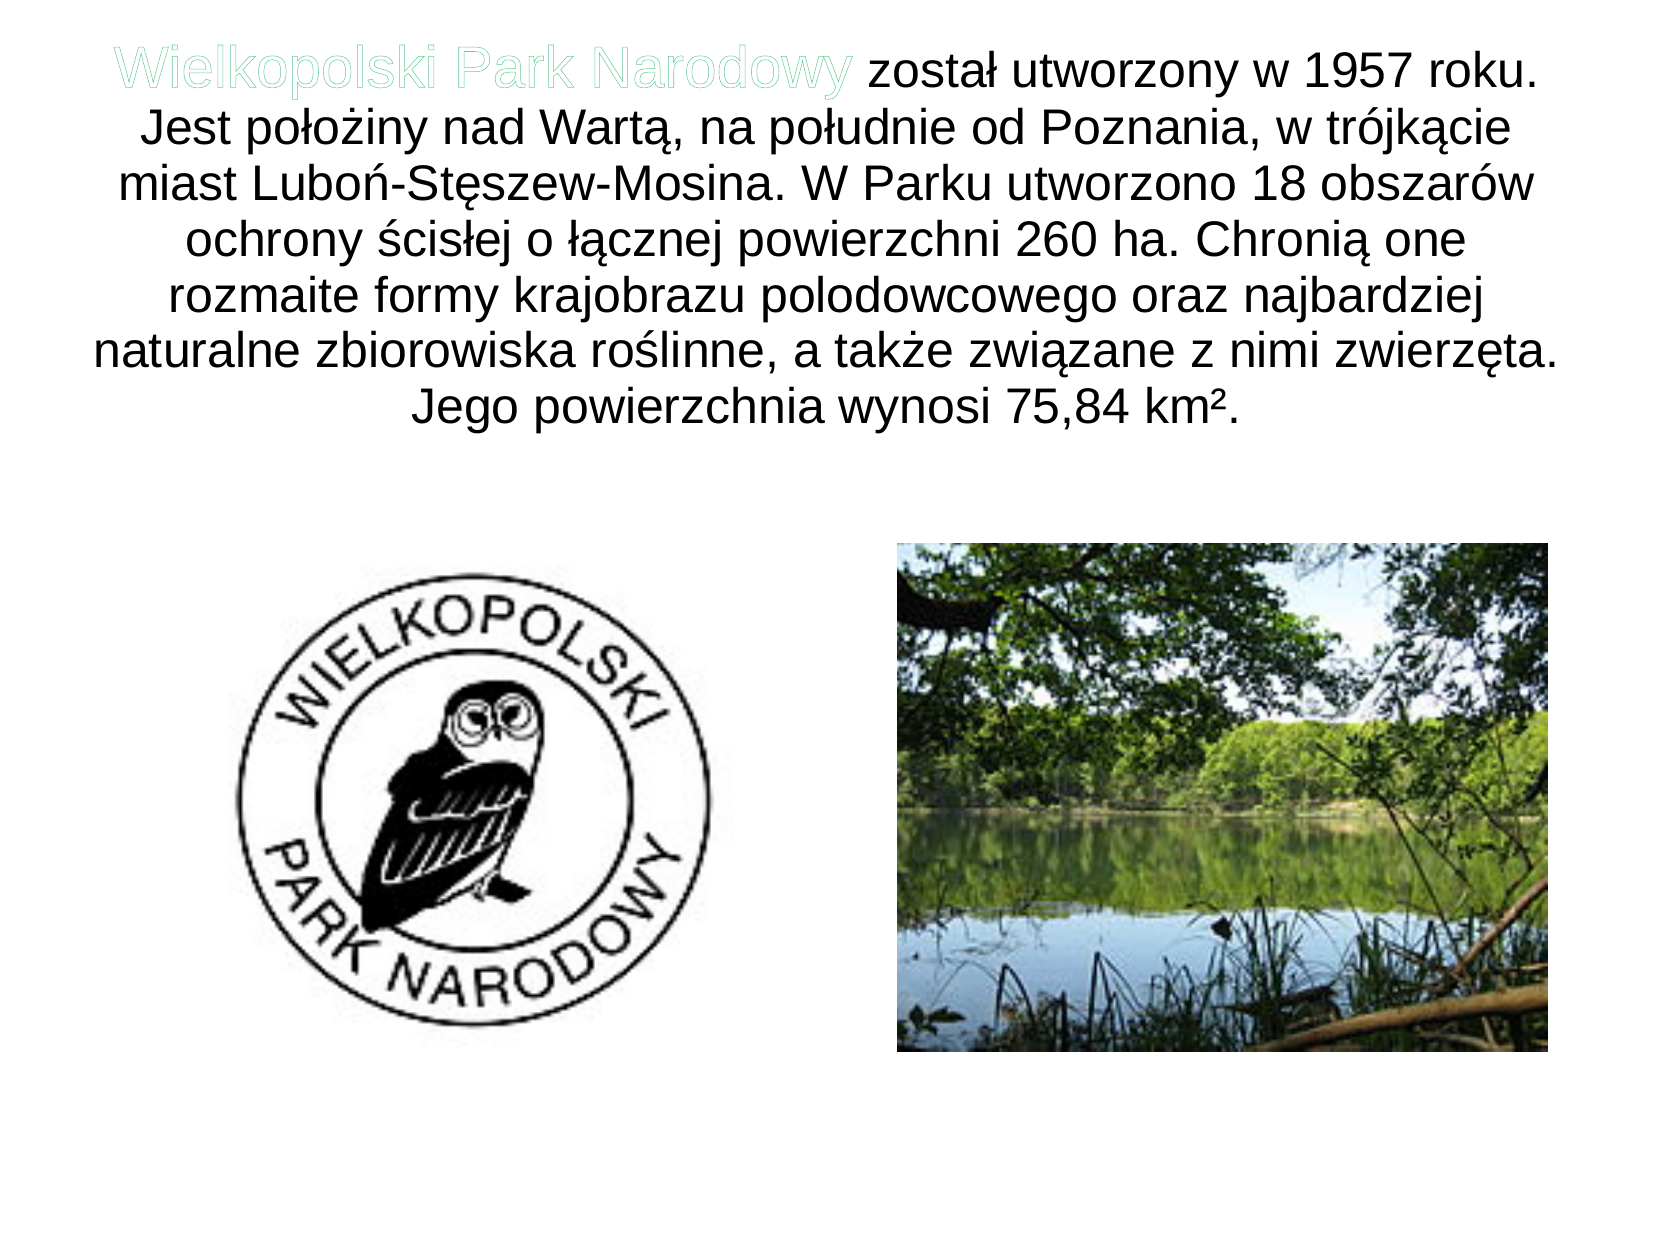

# Wielkopolski Park Narodowy został utworzony w 1957 roku. Jest położiny nad Wartą, na południe od Poznania, w trójkącie miast Luboń-Stęszew-Mosina. W Parku utworzono 18 obszarów ochrony ścisłej o łącznej powierzchni 260 ha. Chronią one rozmaite formy krajobrazu polodowcowego oraz najbardziej naturalne zbiorowiska roślinne, a także związane z nimi zwierzęta. Jego powierzchnia wynosi 75,84 km².